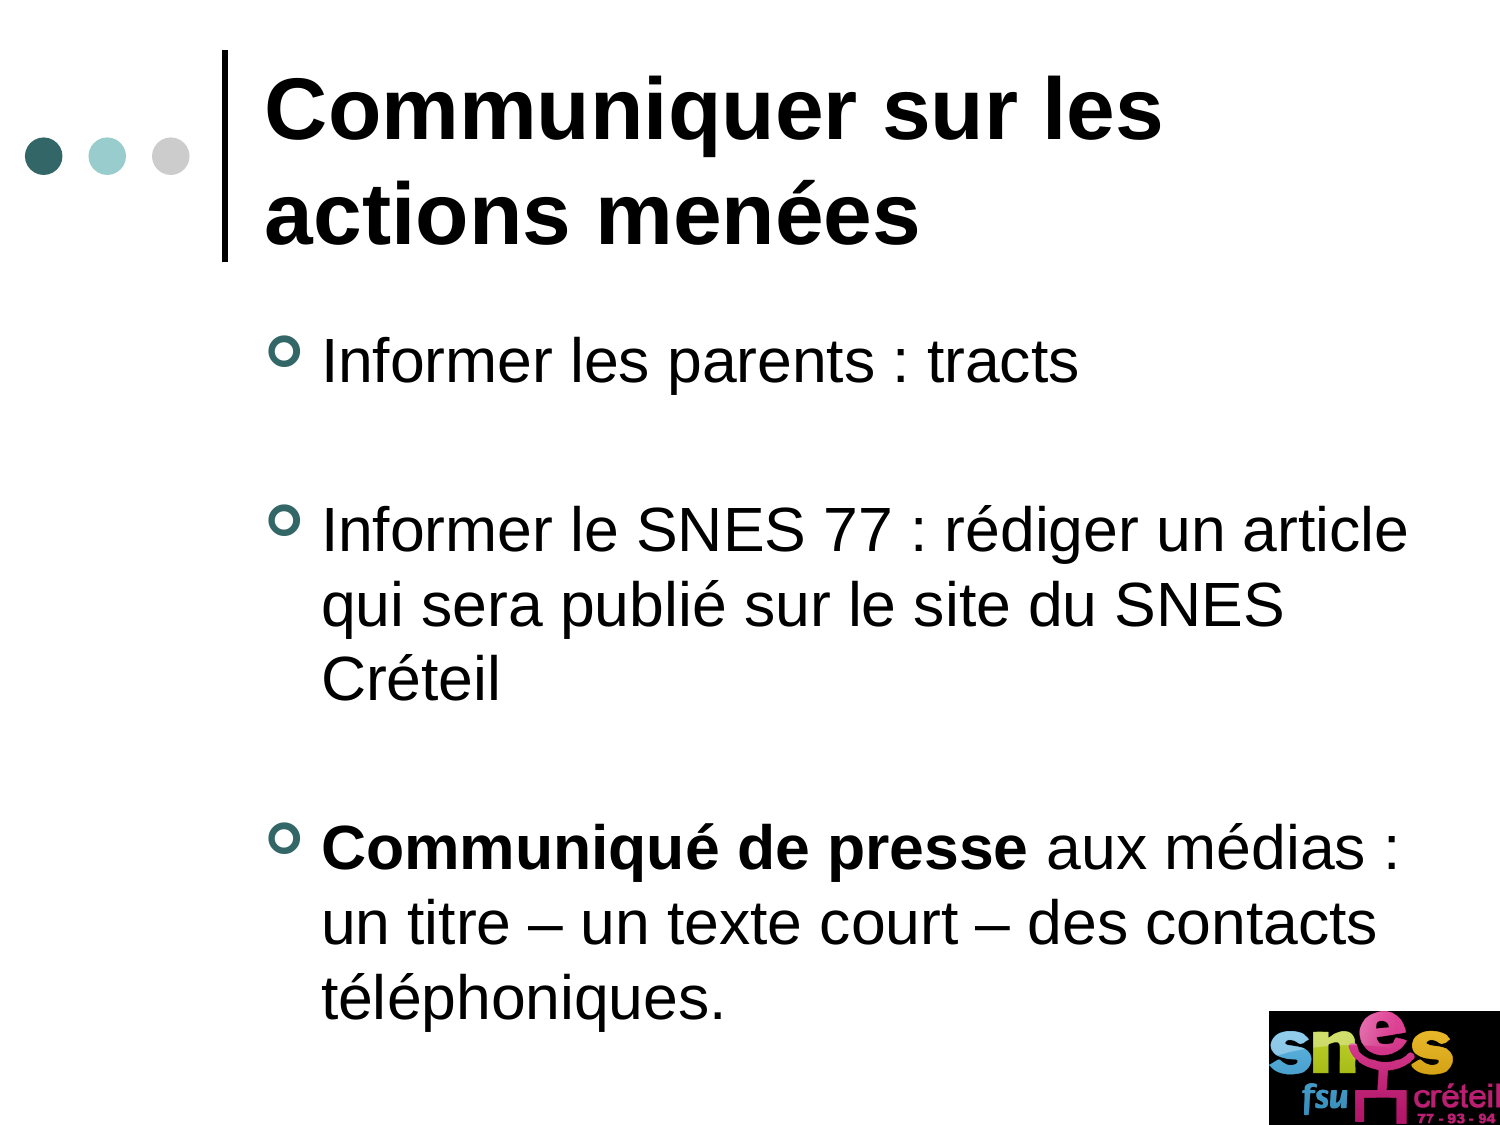

# Communiquer sur les actions menées
Informer les parents : tracts
Informer le SNES 77 : rédiger un article qui sera publié sur le site du SNES Créteil
Communiqué de presse aux médias : un titre – un texte court – des contacts téléphoniques.